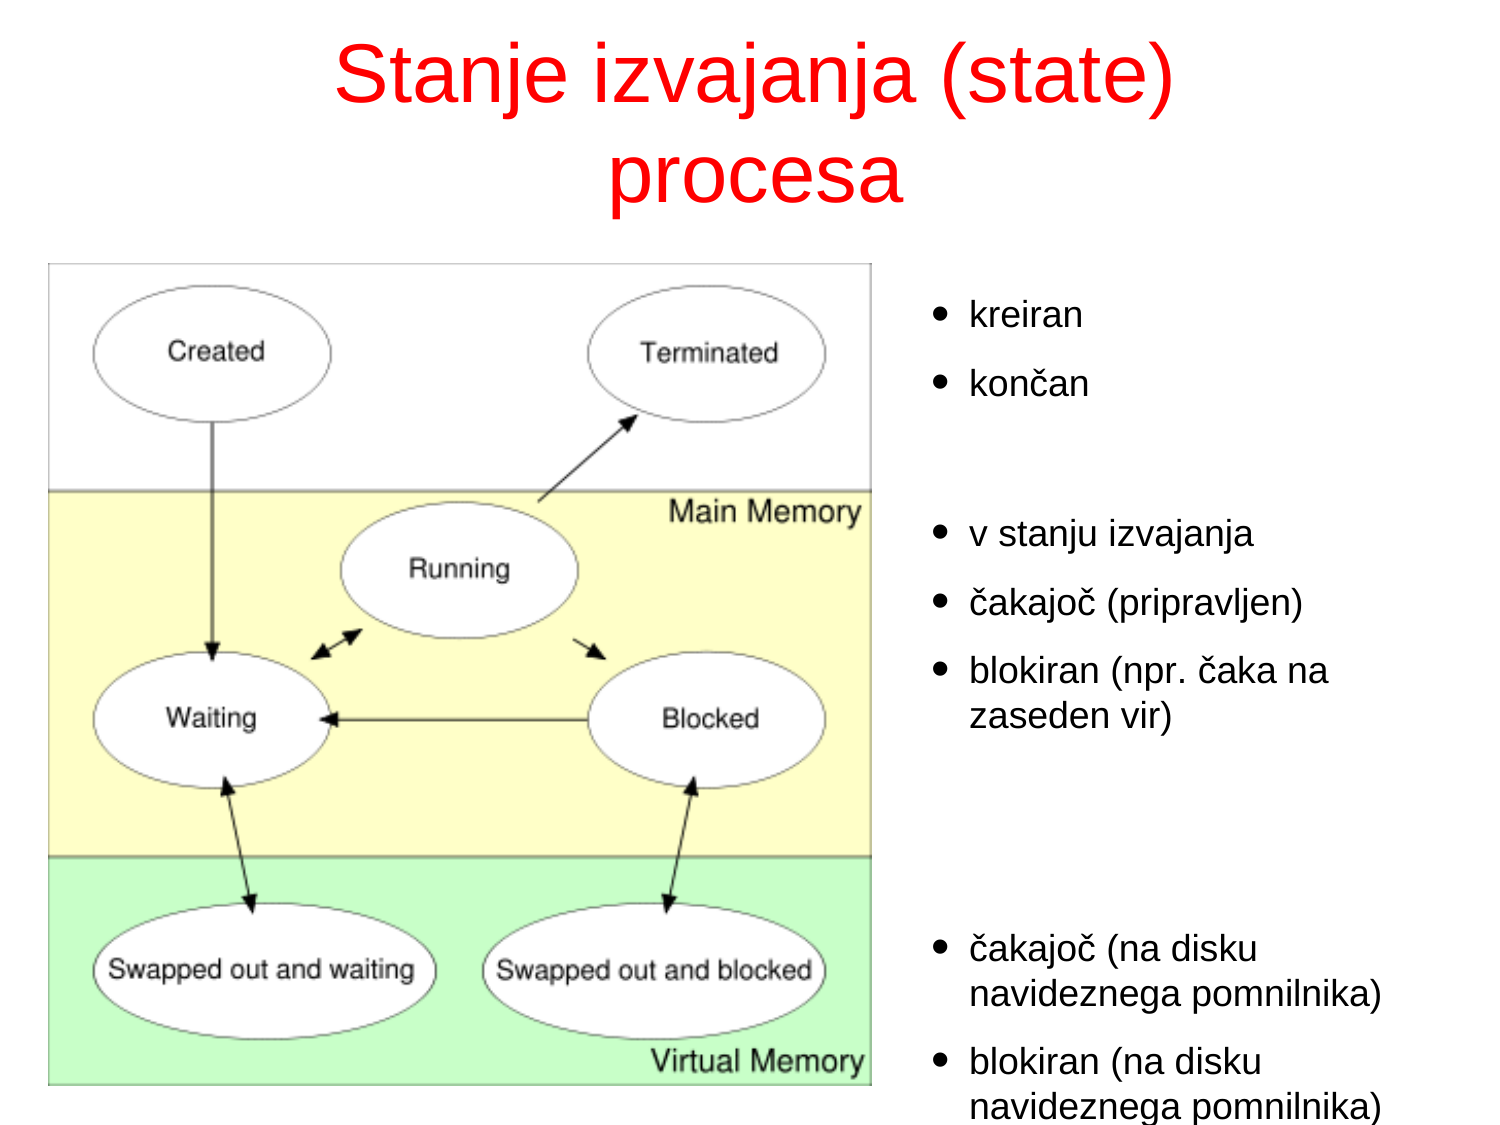

# Stanje izvajanja (state) procesa
kreiran
končan
v stanju izvajanja
čakajoč (pripravljen)
blokiran (npr. čaka na zaseden vir)
čakajoč (na disku navideznega pomnilnika)
blokiran (na disku navideznega pomnilnika)